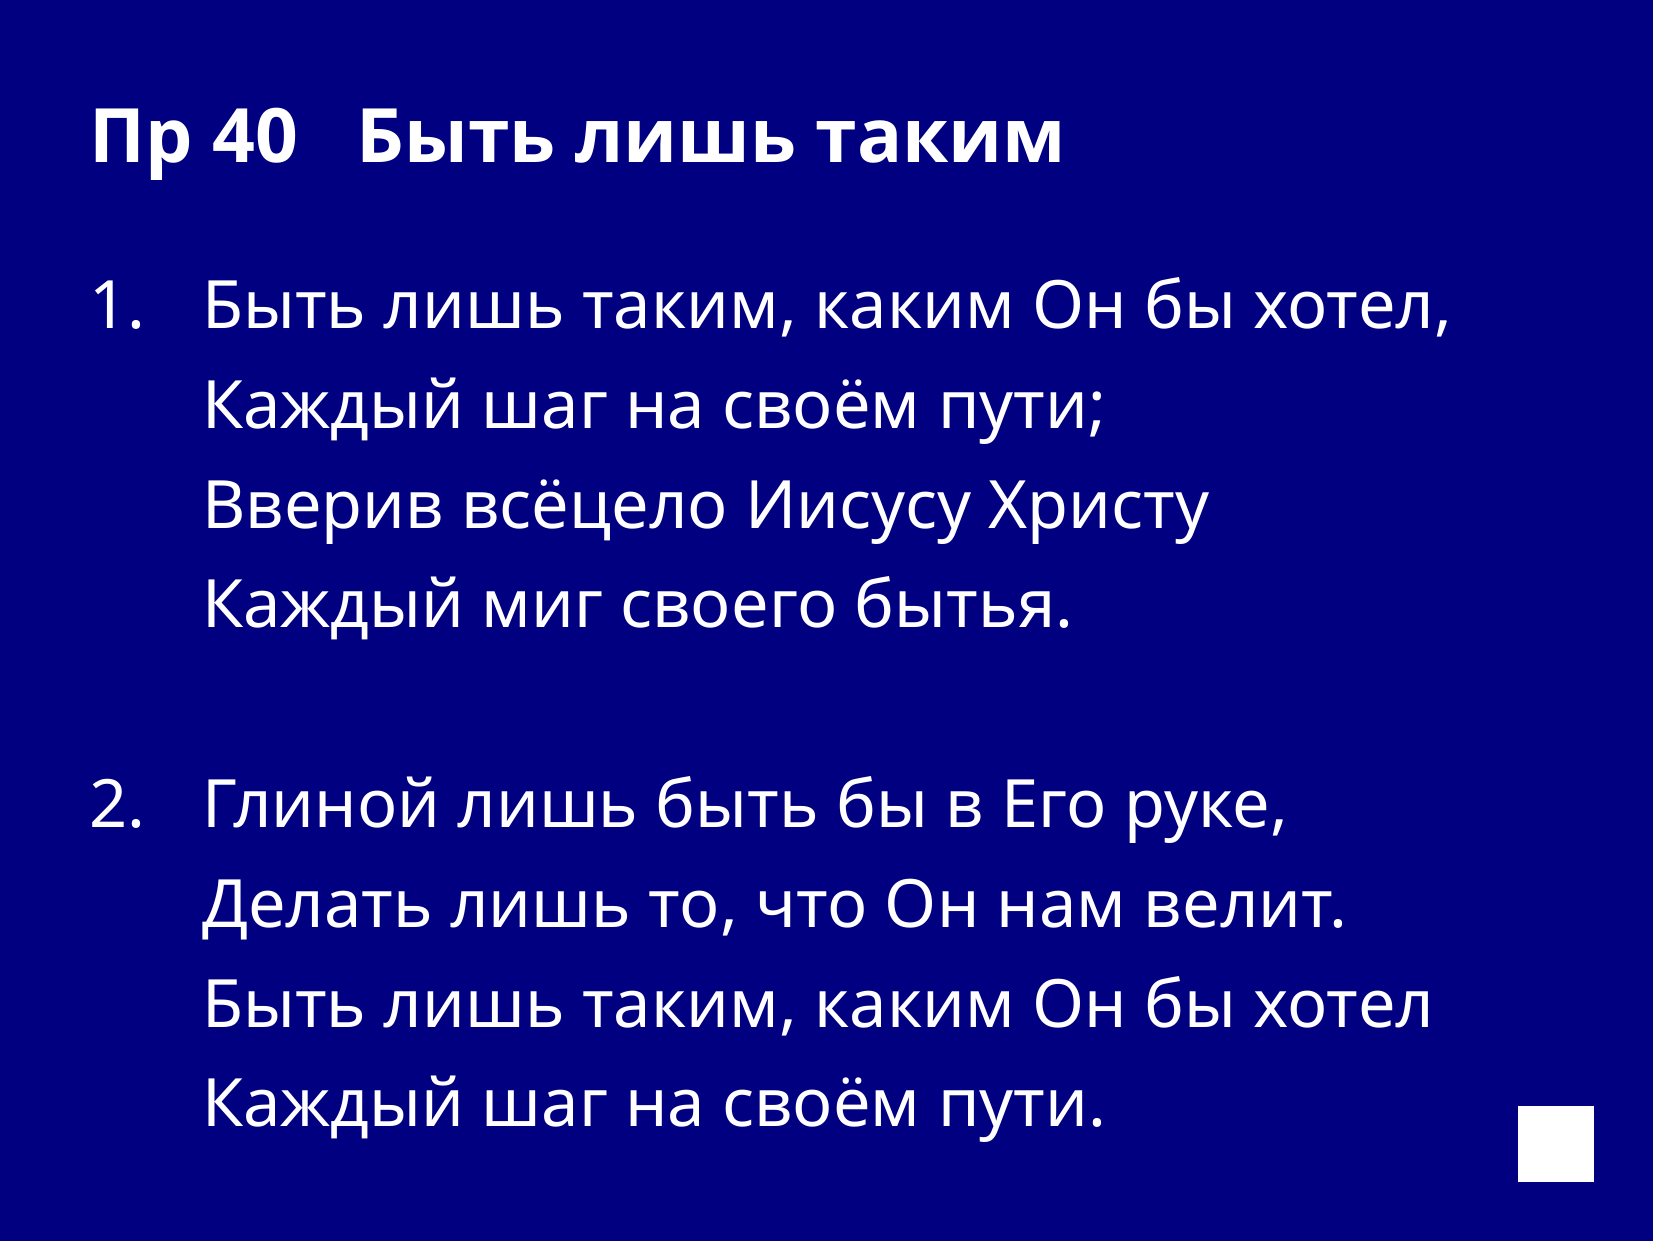

Пр 40 Быть лишь таким
1.	Быть лишь таким, каким Он бы хотел,
	Каждый шаг на своём пути;
	Вверив всёцело Иисусу Христу
	Каждый миг своего бытья.
2.	Глиной лишь быть бы в Его руке,
	Делать лишь то, что Он нам велит.
	Быть лишь таким, каким Он бы хотел
	Каждый шаг на своём пути.